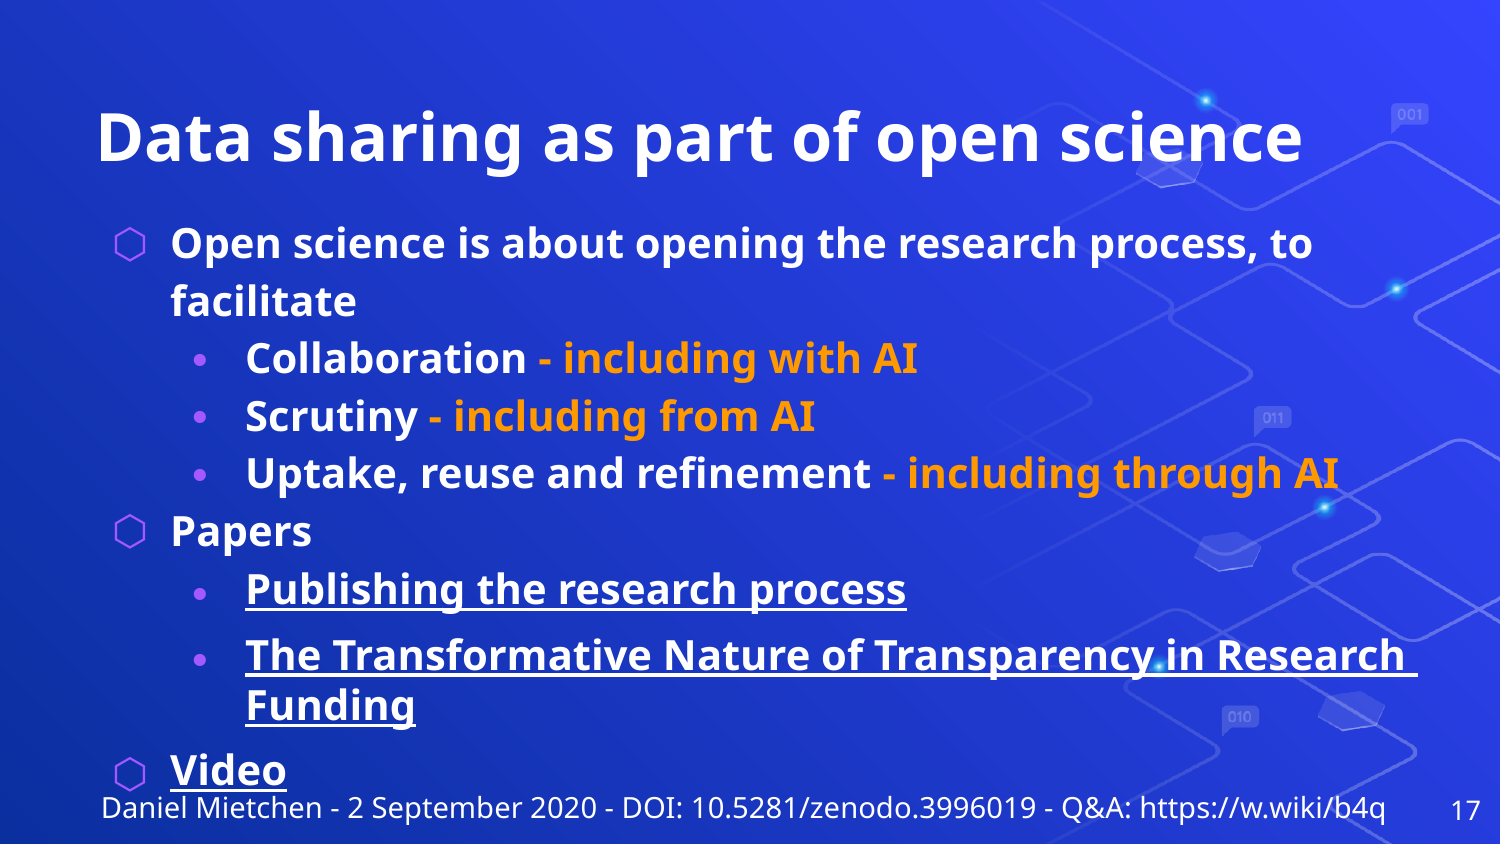

Data sharing as part of open science
# Open science is about opening the research process, to facilitate
Collaboration - including with AI
Scrutiny - including from AI
Uptake, reuse and refinement - including through AI
Papers
Publishing the research process
The Transformative Nature of Transparency in Research Funding
Video
Daniel Mietchen - 2 September 2020 - DOI: 10.5281/zenodo.3996019 - Q&A: https://w.wiki/b4q